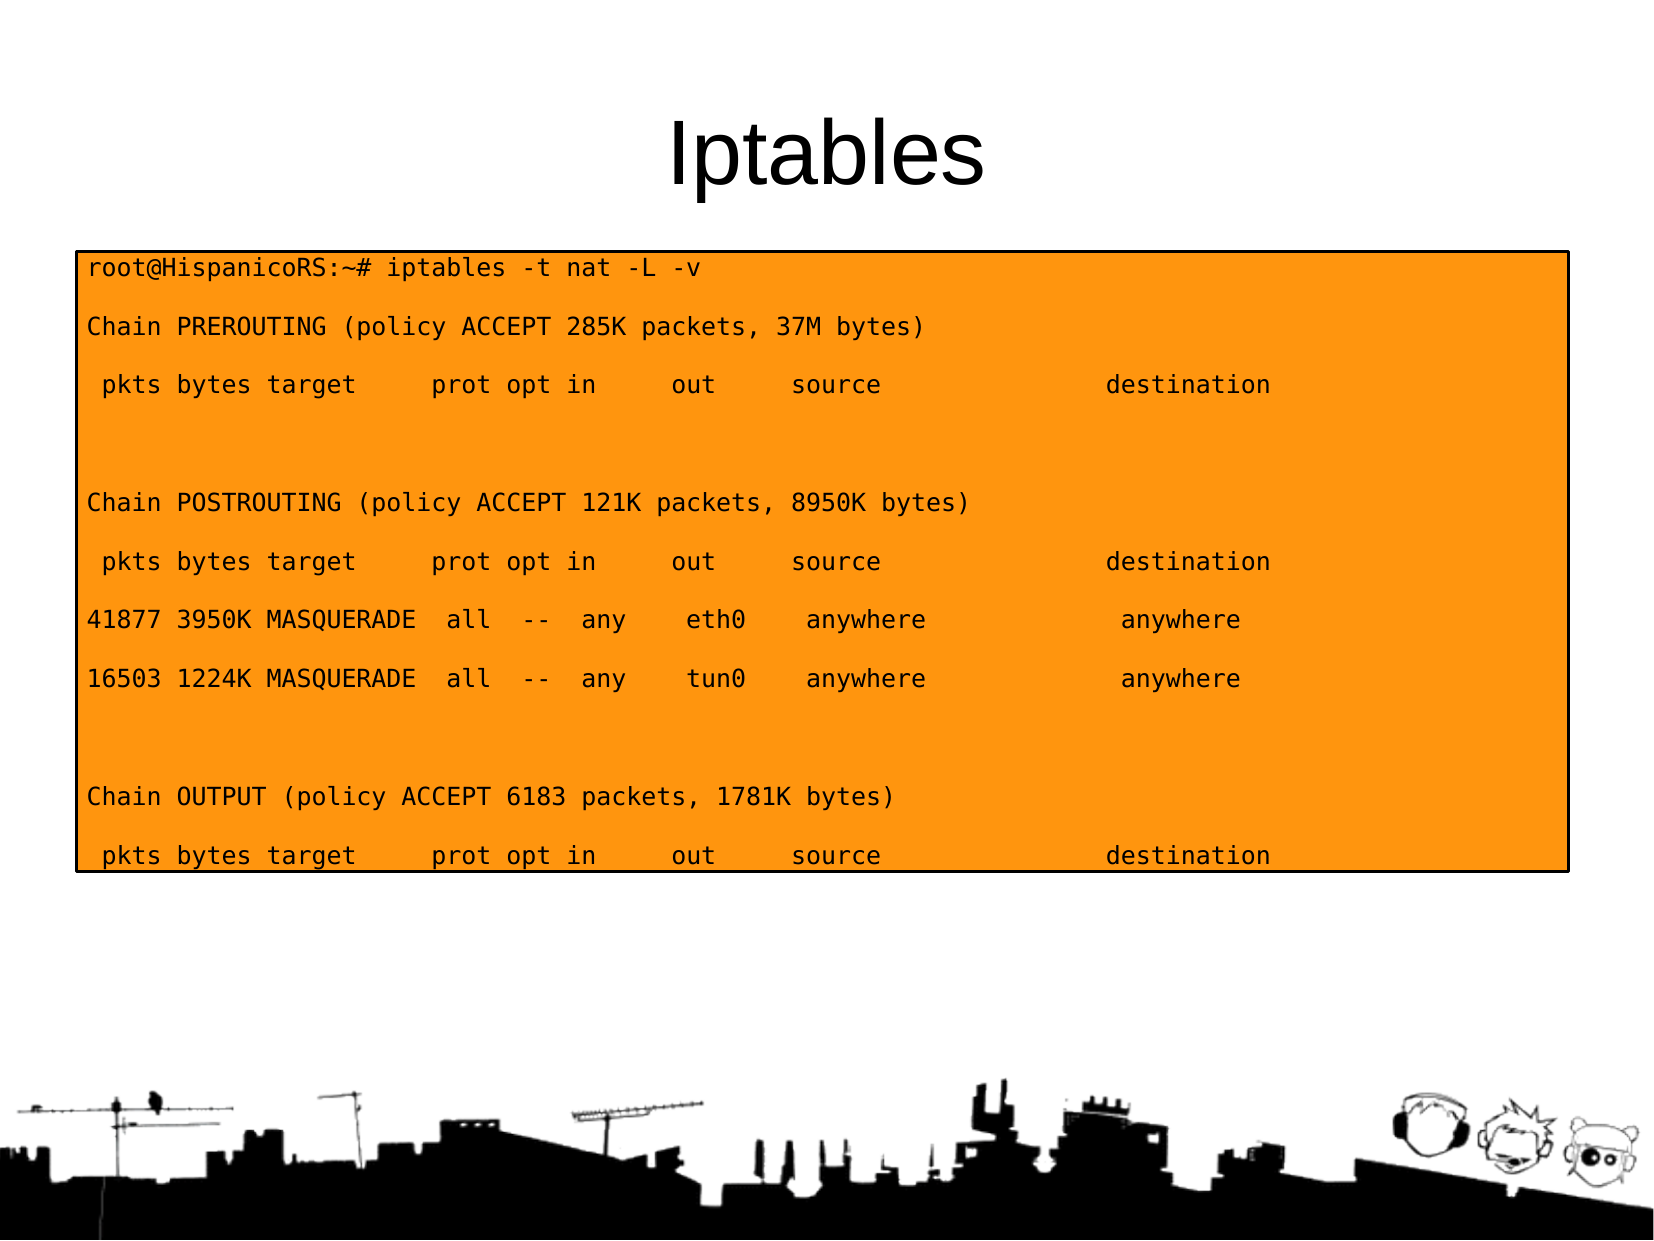

# Iptables
root@HispanicoRS:~# iptables -t nat -L -v
Chain PREROUTING (policy ACCEPT 285K packets, 37M bytes)
 pkts bytes target prot opt in out source destination
Chain POSTROUTING (policy ACCEPT 121K packets, 8950K bytes)
 pkts bytes target prot opt in out source destination
41877 3950K MASQUERADE all -- any eth0 anywhere anywhere
16503 1224K MASQUERADE all -- any tun0 anywhere anywhere
Chain OUTPUT (policy ACCEPT 6183 packets, 1781K bytes)
 pkts bytes target prot opt in out source destination